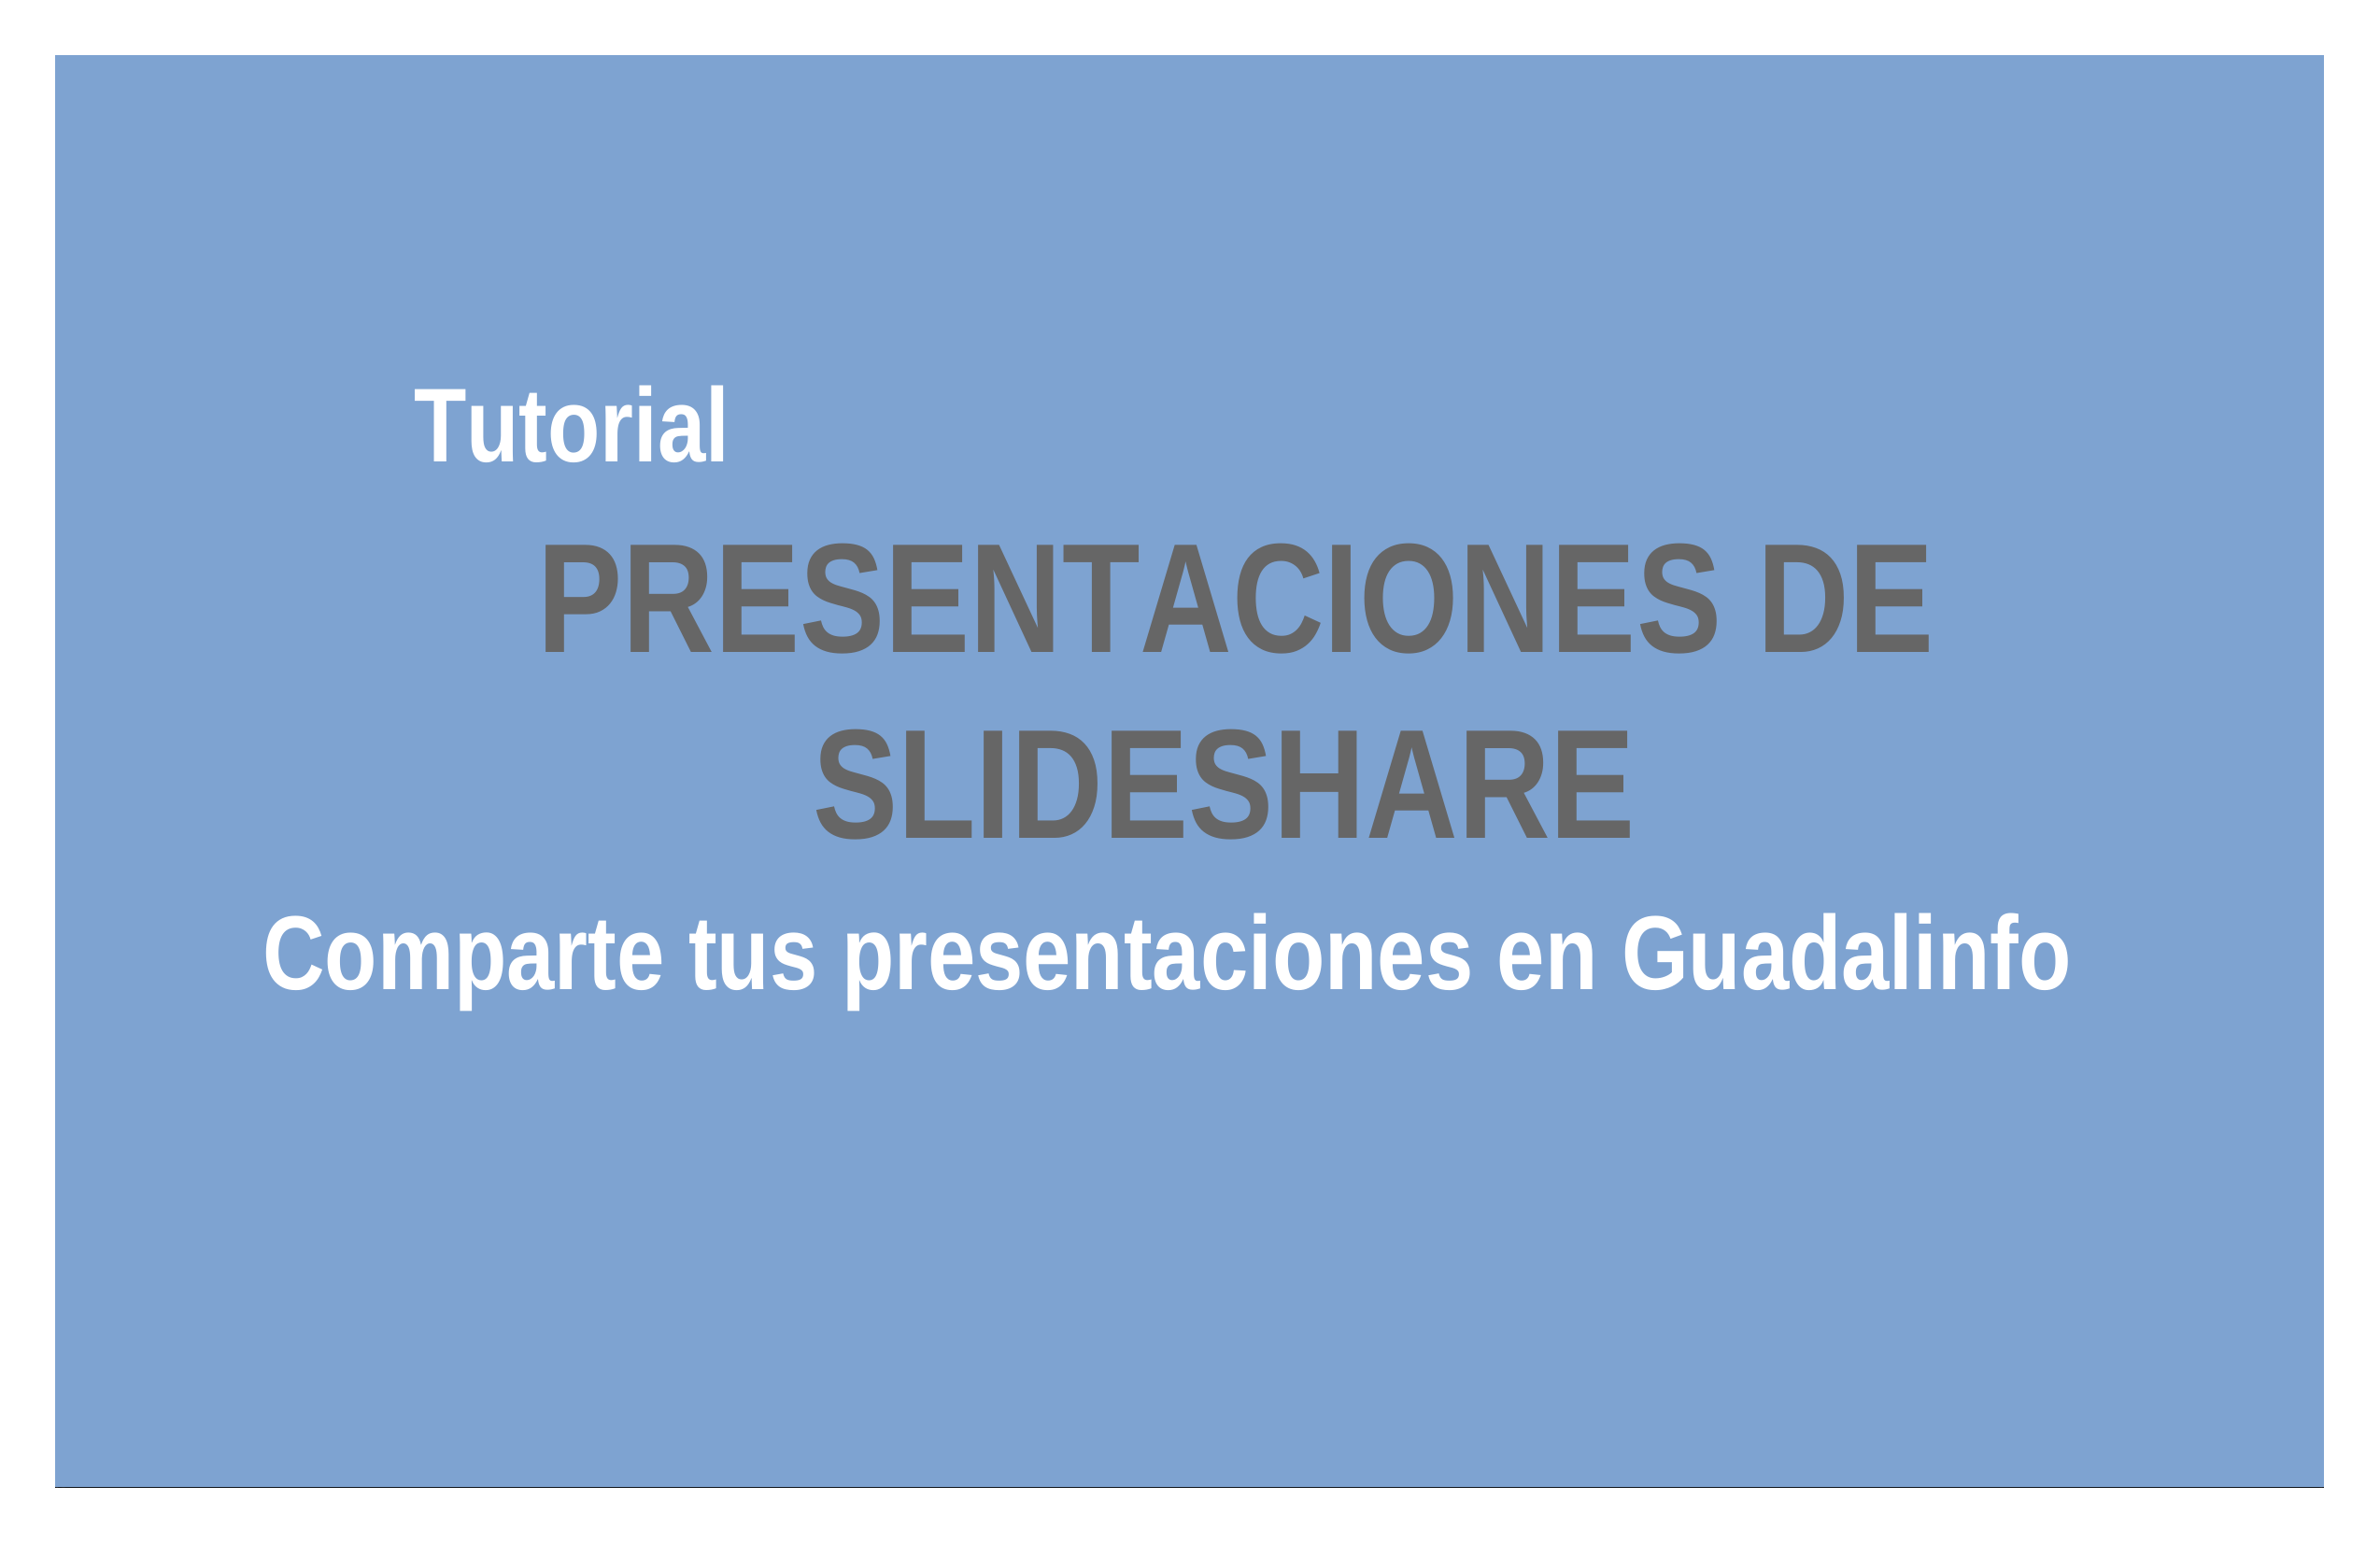

Tutorial
 PRESENTACIONES DE SLIDESHARE
		Comparte tus presentaciones en Guadalinfo